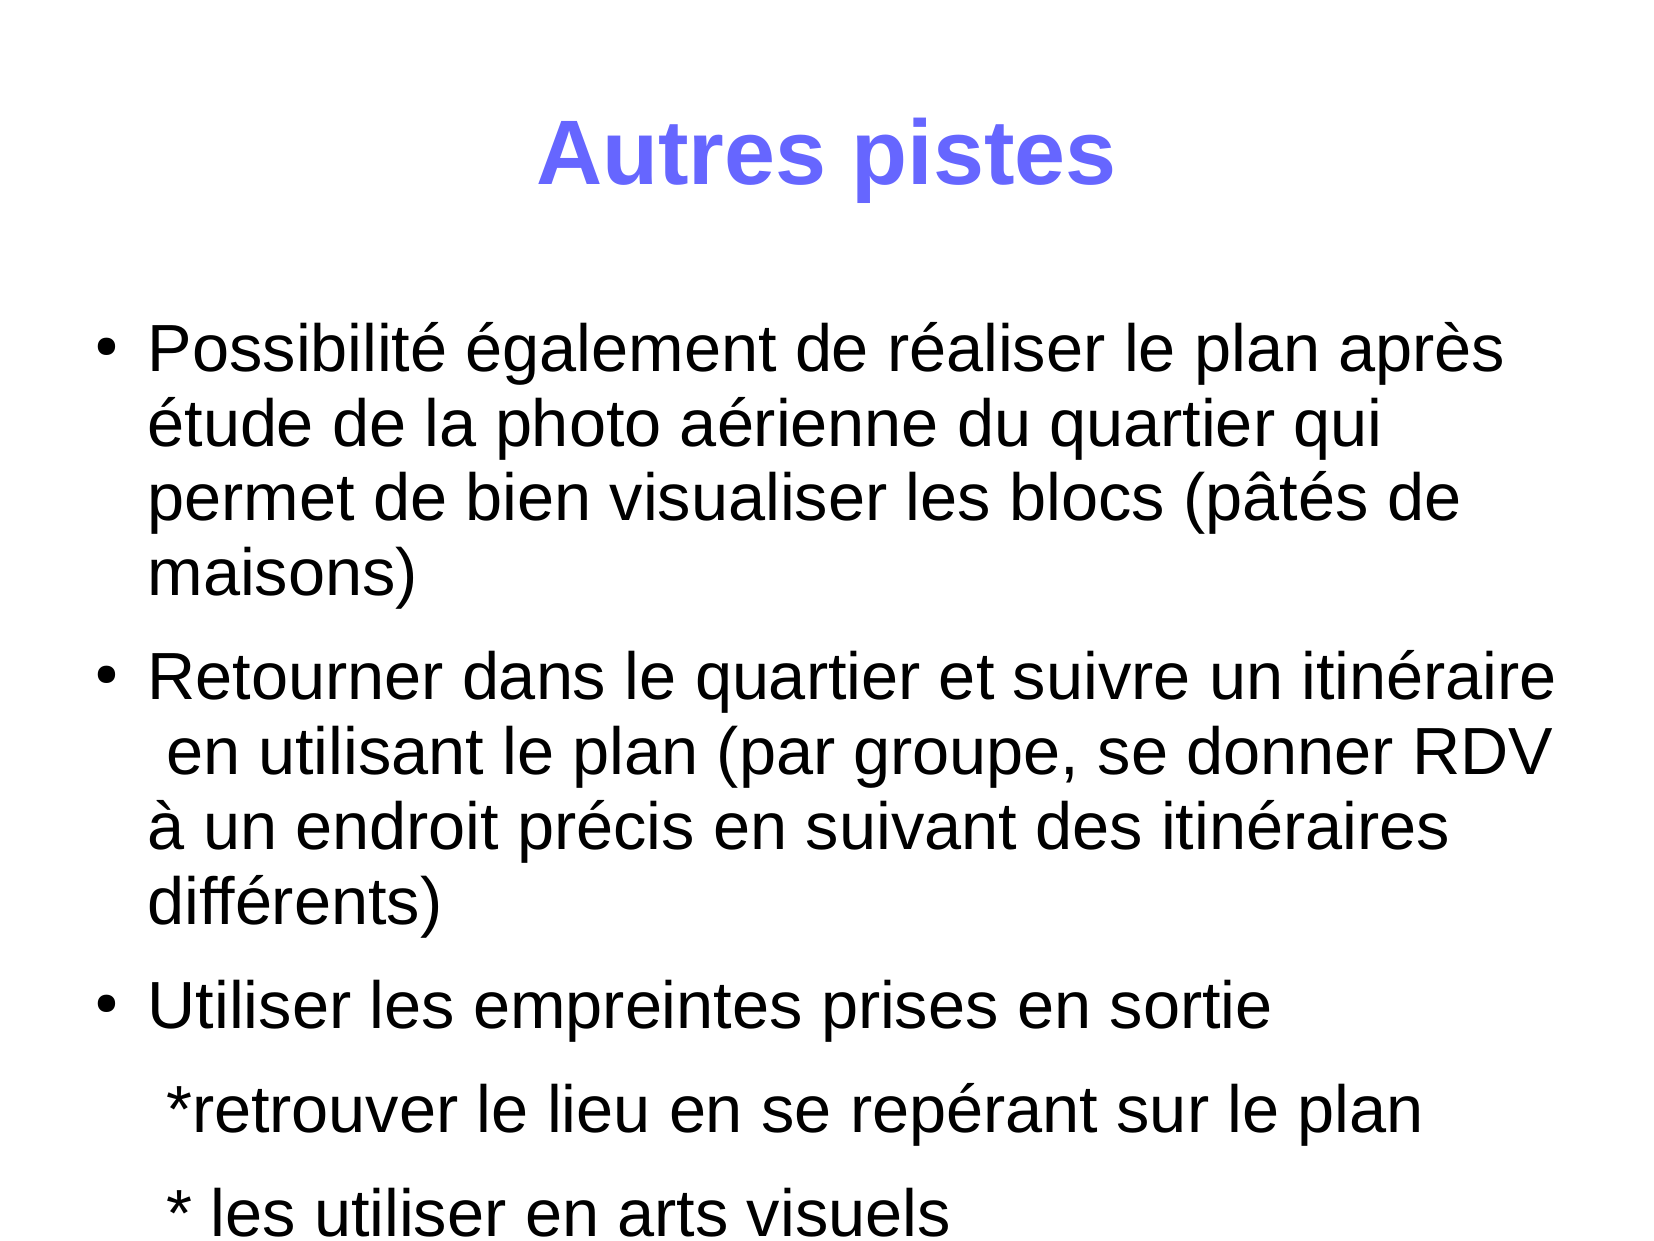

# Autres pistes
Possibilité également de réaliser le plan après étude de la photo aérienne du quartier qui permet de bien visualiser les blocs (pâtés de maisons)
Retourner dans le quartier et suivre un itinéraire en utilisant le plan (par groupe, se donner RDV à un endroit précis en suivant des itinéraires différents)
Utiliser les empreintes prises en sortie
 *retrouver le lieu en se repérant sur le plan
 * les utiliser en arts visuels